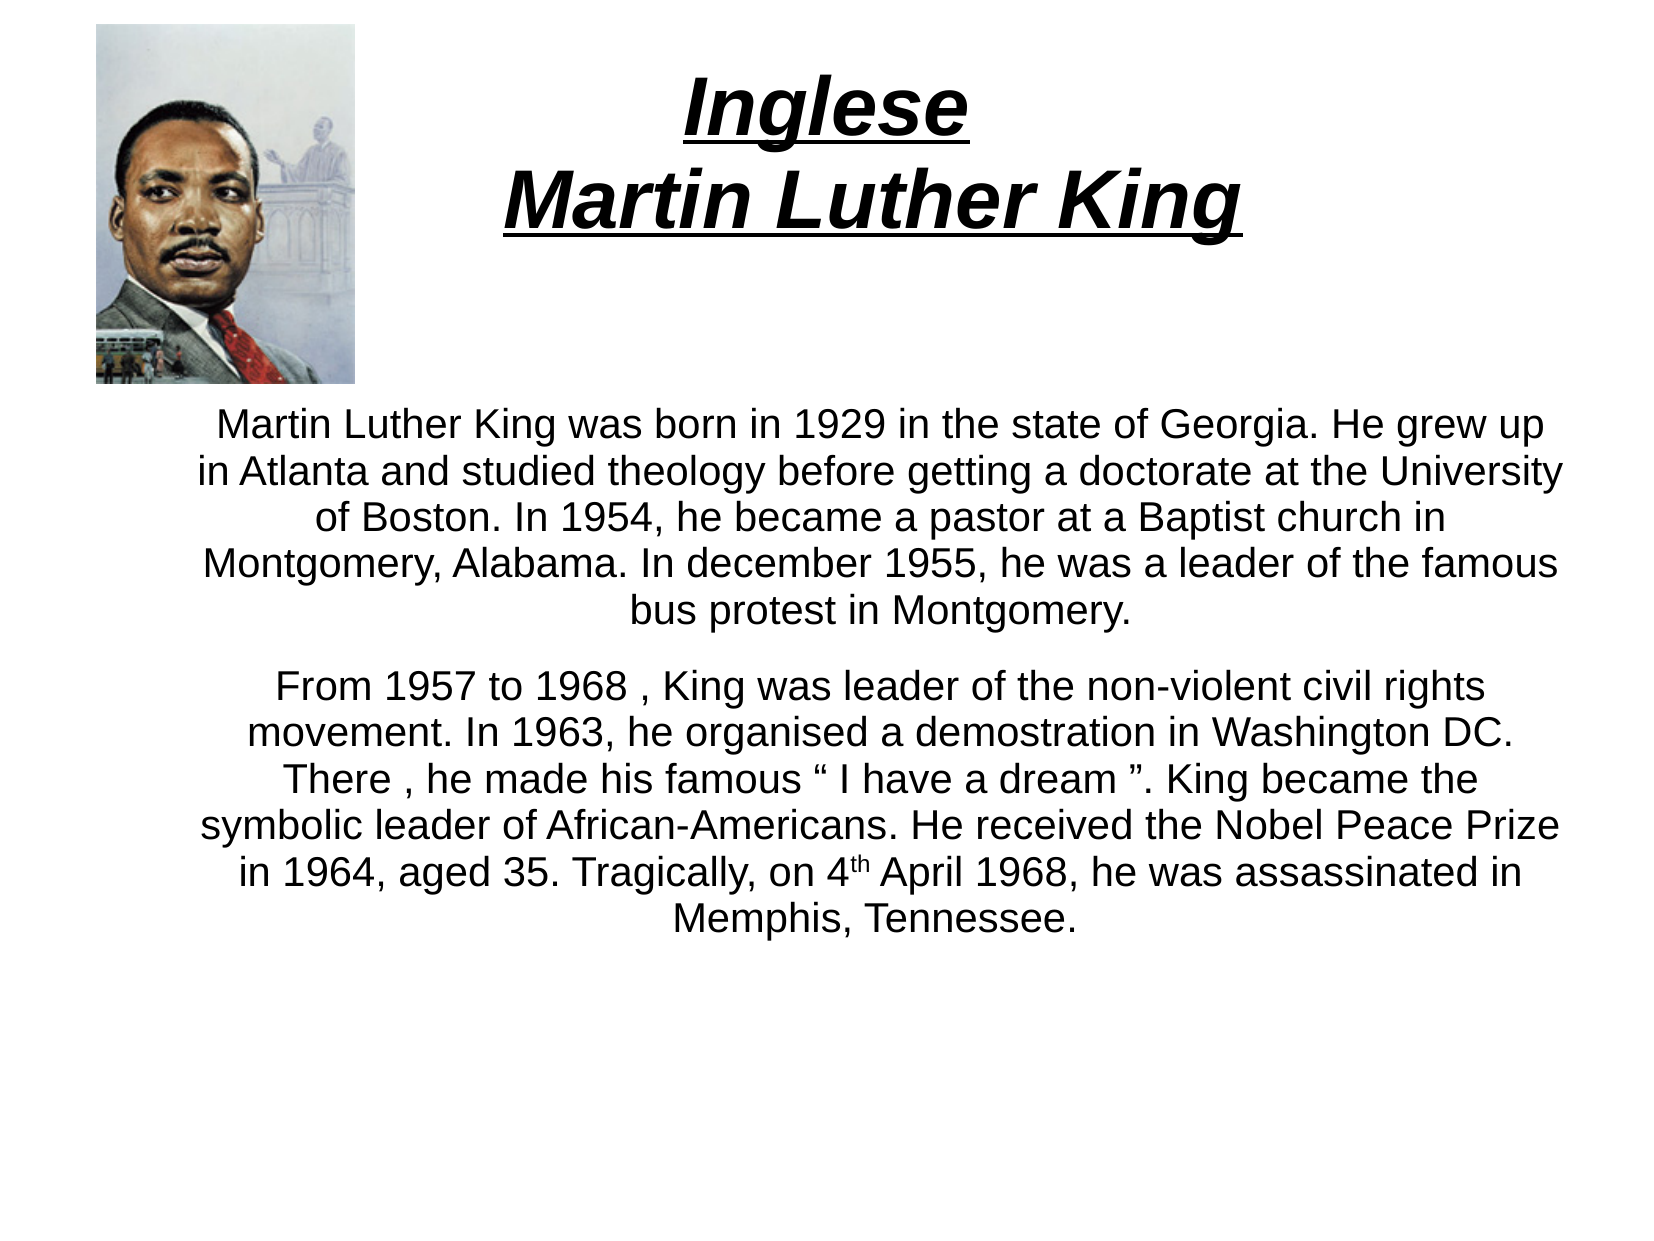

# Inglese Martin Luther King
Martin Luther King was born in 1929 in the state of Georgia. He grew up in Atlanta and studied theology before getting a doctorate at the University of Boston. In 1954, he became a pastor at a Baptist church in Montgomery, Alabama. In december 1955, he was a leader of the famous bus protest in Montgomery.
From 1957 to 1968 , King was leader of the non-violent civil rights movement. In 1963, he organised a demostration in Washington DC. There , he made his famous “ I have a dream ”. King became the symbolic leader of African-Americans. He received the Nobel Peace Prize in 1964, aged 35. Tragically, on 4th April 1968, he was assassinated in Memphis, Tennessee.